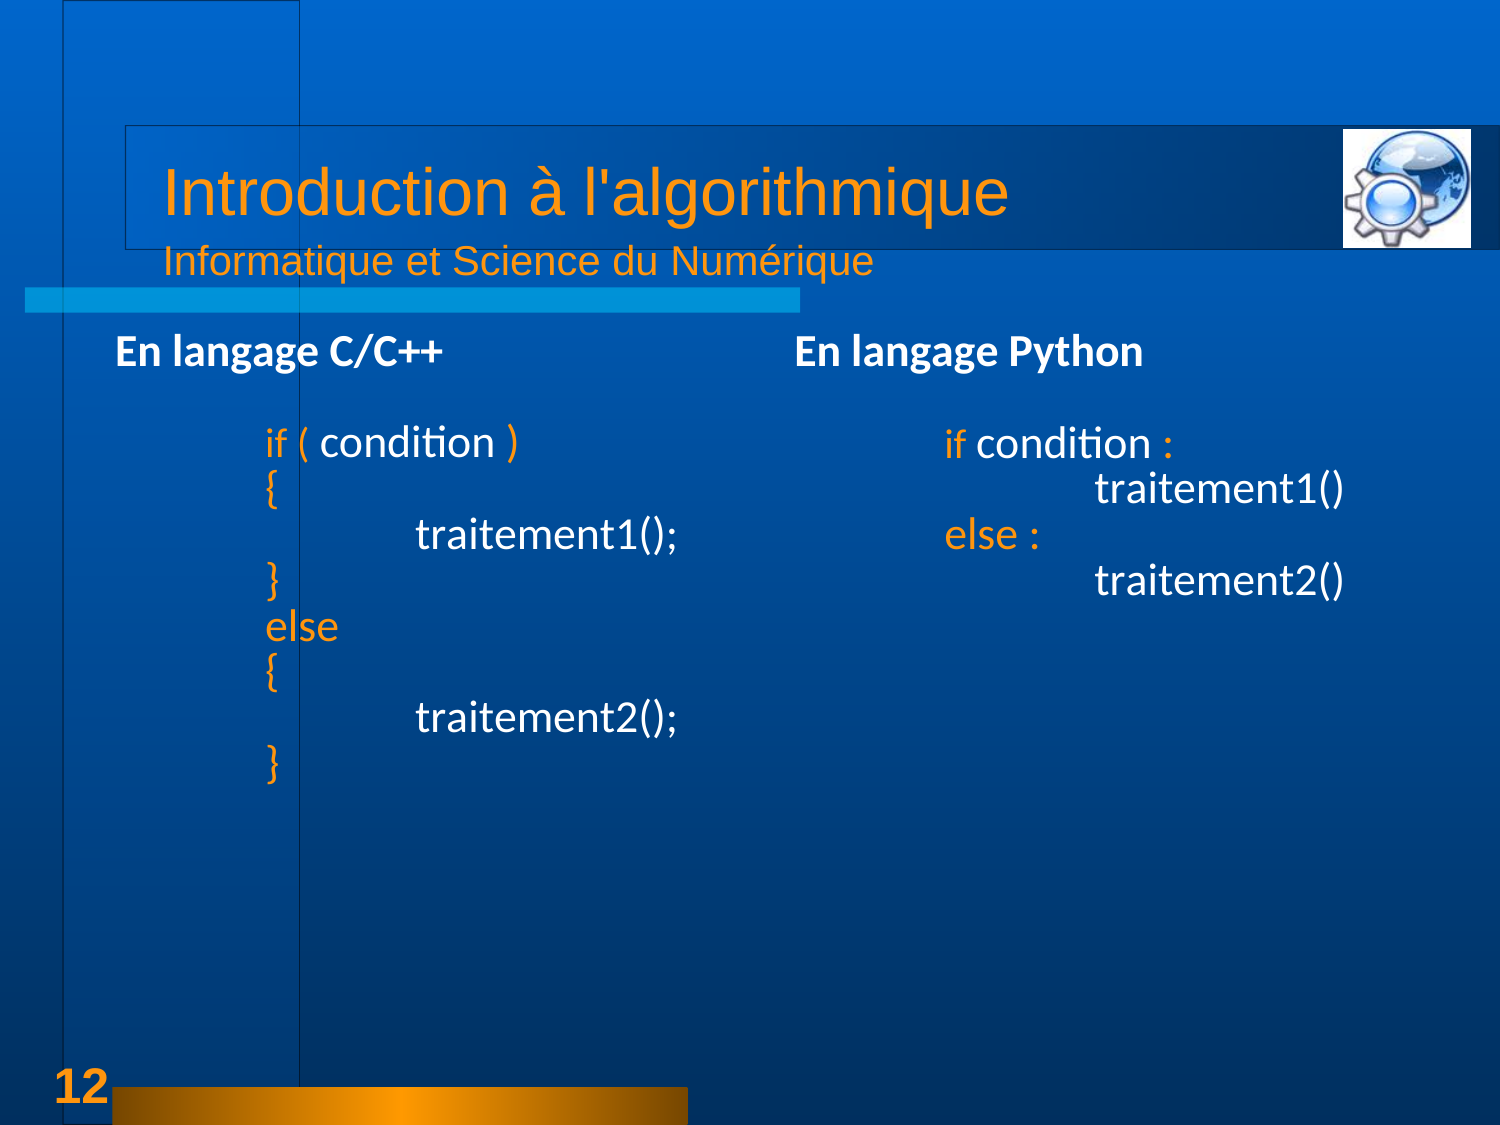

En langage C/C++
	if ( condition )
	{
		traitement1();
	}
	else
	{
		traitement2();
	}
En langage Python
	if condition :
		traitement1()
	else :
		traitement2()